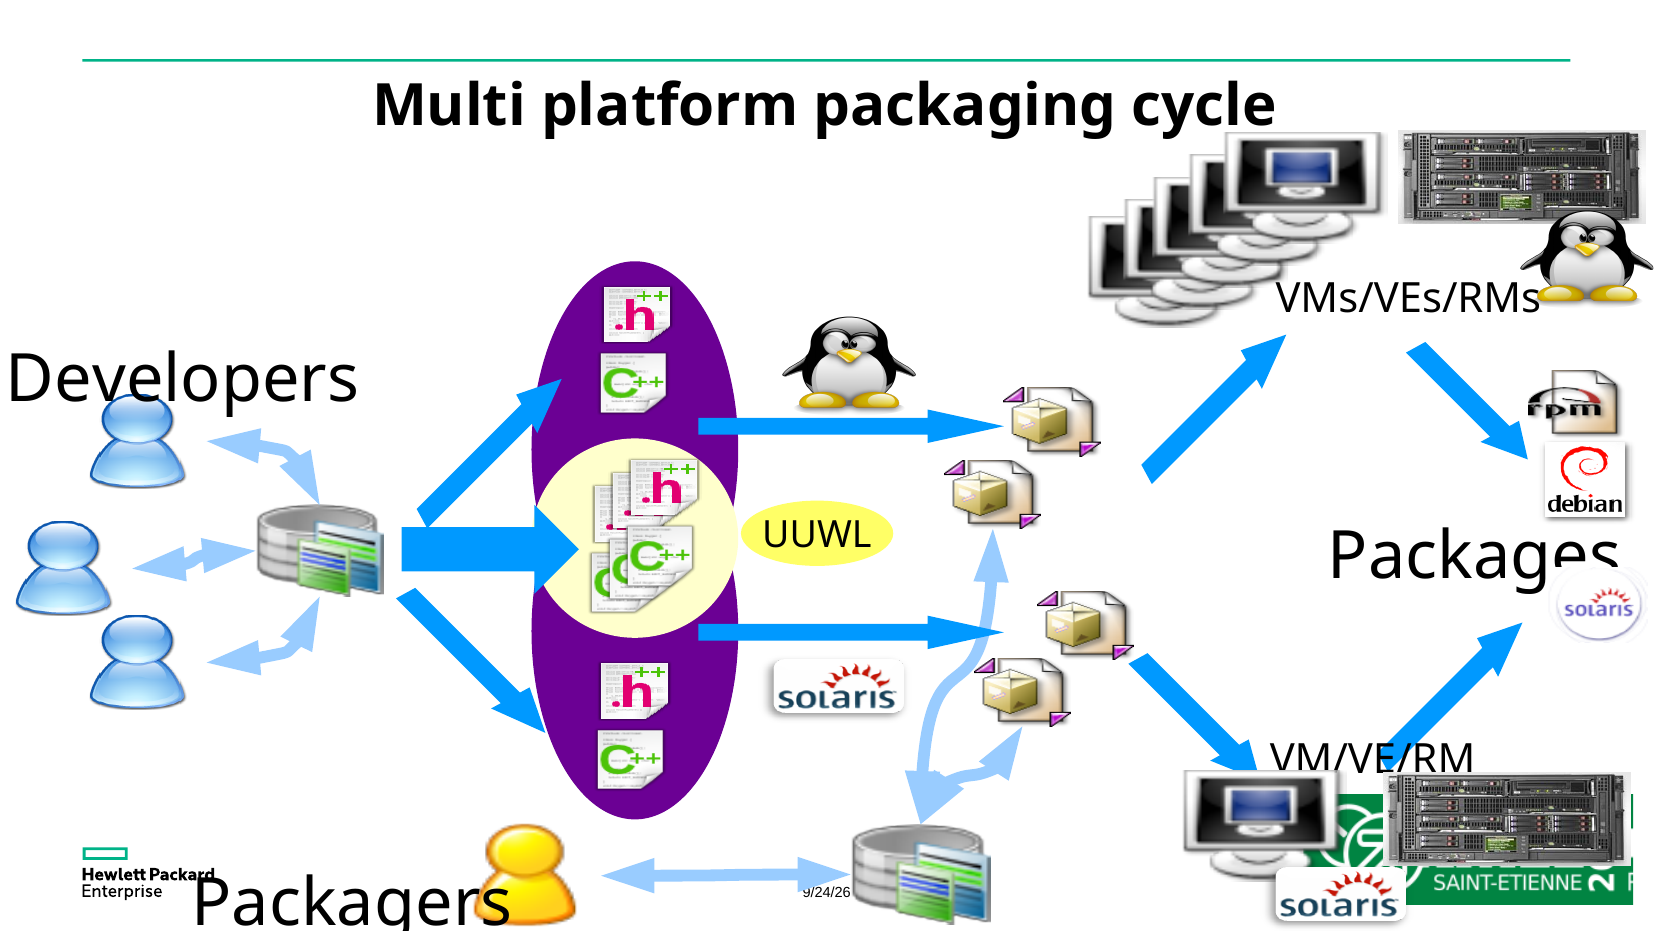

# Multi platform packaging cycle
VMs/VEs/RMs
Developers
UUWL
Packages
VM/VE/RM
Packagers